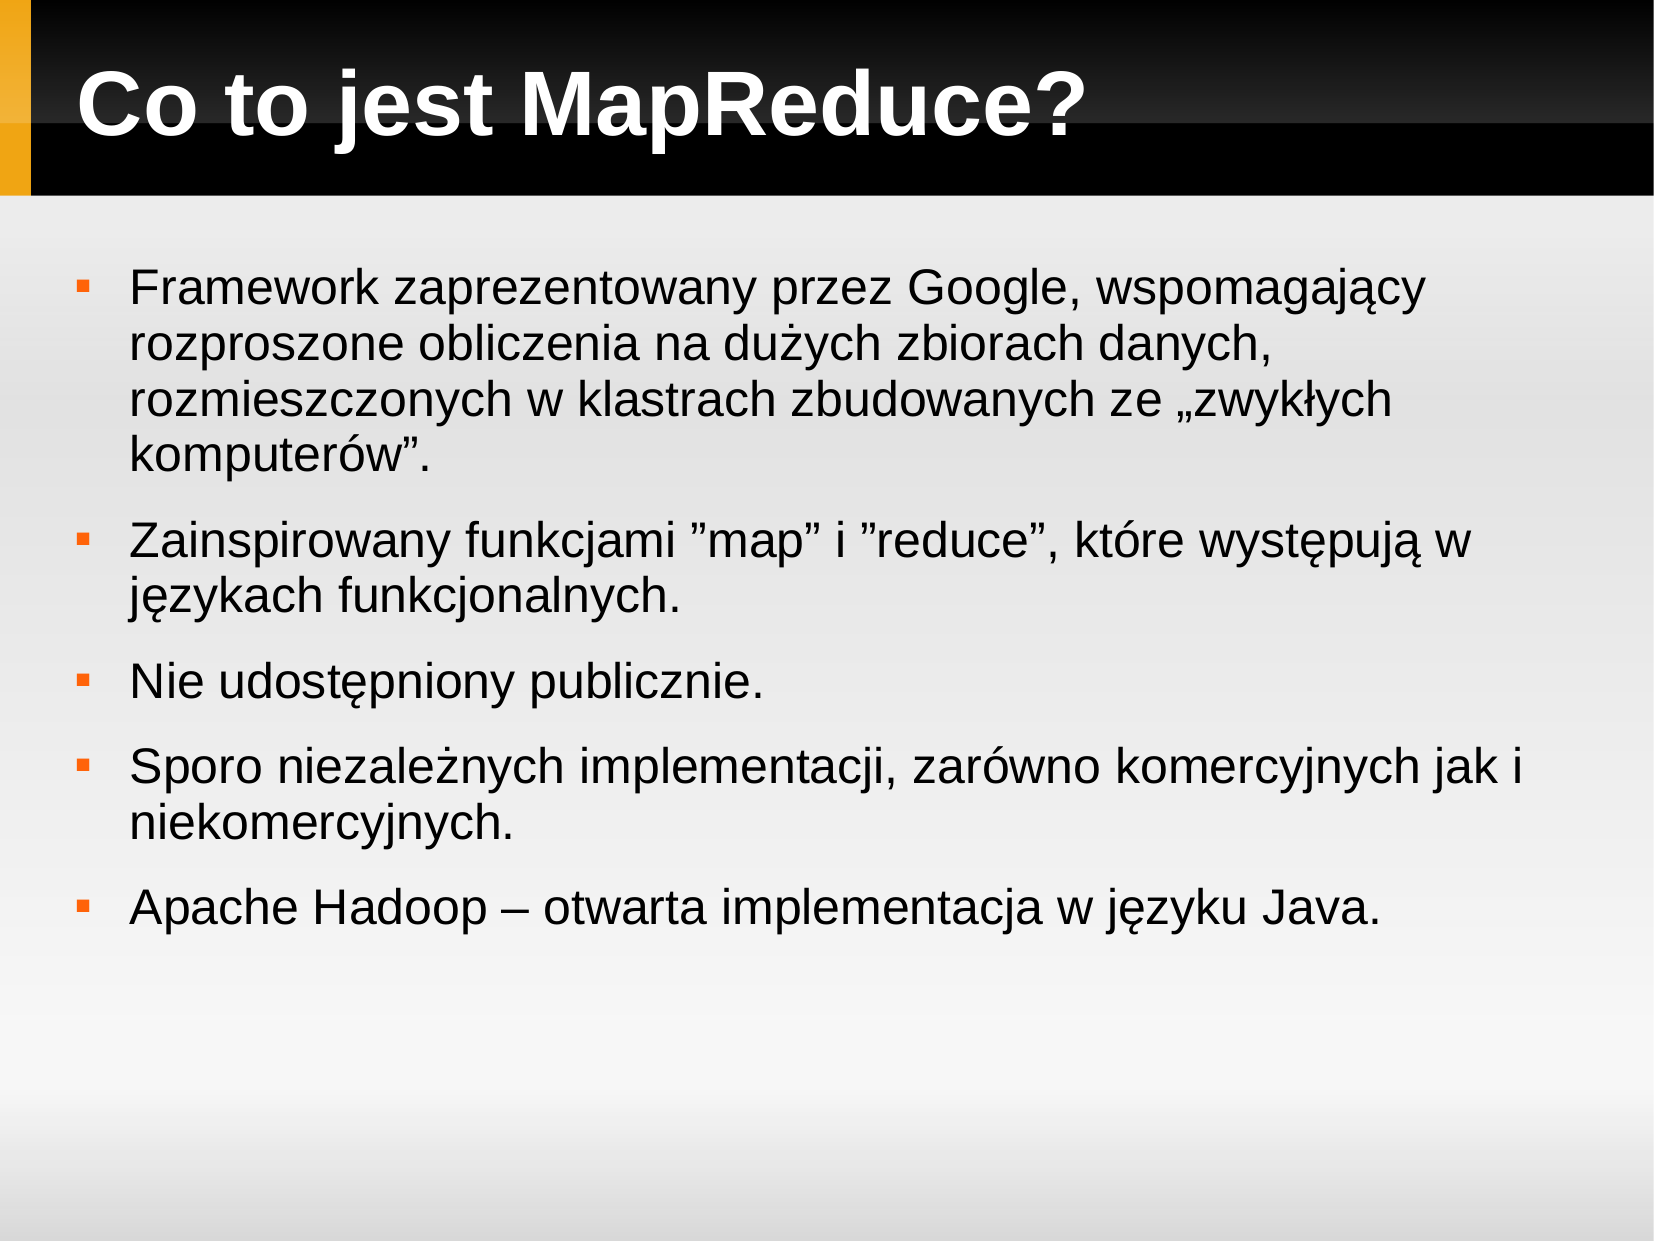

# Co to jest MapReduce?
Framework zaprezentowany przez Google, wspomagający rozproszone obliczenia na dużych zbiorach danych, rozmieszczonych w klastrach zbudowanych ze „zwykłych komputerów”.
Zainspirowany funkcjami ”map” i ”reduce”, które występują w językach funkcjonalnych.
Nie udostępniony publicznie.
Sporo niezależnych implementacji, zarówno komercyjnych jak i niekomercyjnych.
Apache Hadoop – otwarta implementacja w języku Java.